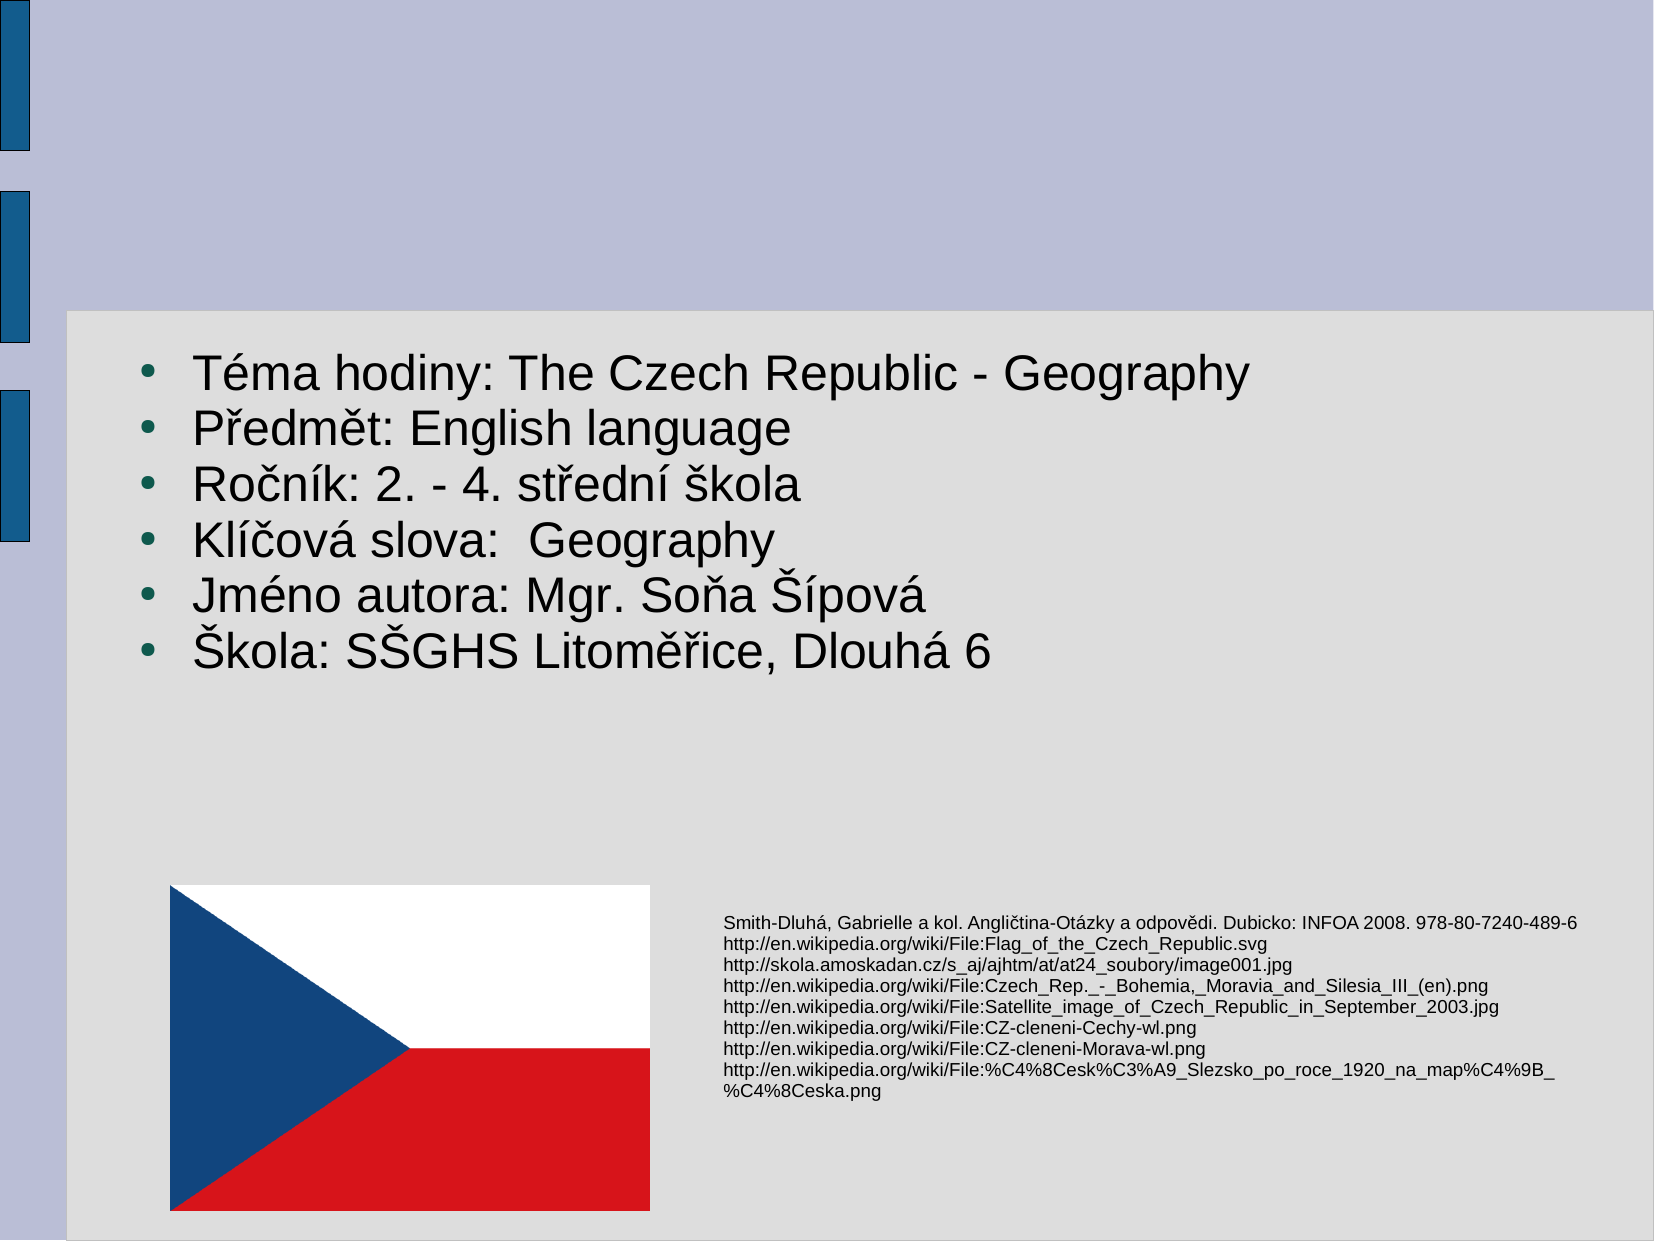

# Téma hodiny: The Czech Republic - Geography
Předmět: English language
Ročník: 2. - 4. střední škola
Klíčová slova: Geography
Jméno autora: Mgr. Soňa Šípová
Škola: SŠGHS Litoměřice, Dlouhá 6
Smith-Dluhá, Gabrielle a kol. Angličtina-Otázky a odpovědi. Dubicko: INFOA 2008. 978-80-7240-489-6
http://en.wikipedia.org/wiki/File:Flag_of_the_Czech_Republic.svg
http://skola.amoskadan.cz/s_aj/ajhtm/at/at24_soubory/image001.jpg
http://en.wikipedia.org/wiki/File:Czech_Rep._-_Bohemia,_Moravia_and_Silesia_III_(en).png
http://en.wikipedia.org/wiki/File:Satellite_image_of_Czech_Republic_in_September_2003.jpg
http://en.wikipedia.org/wiki/File:CZ-cleneni-Cechy-wl.png
http://en.wikipedia.org/wiki/File:CZ-cleneni-Morava-wl.png
http://en.wikipedia.org/wiki/File:%C4%8Cesk%C3%A9_Slezsko_po_roce_1920_na_map%C4%9B_%C4%8Ceska.png